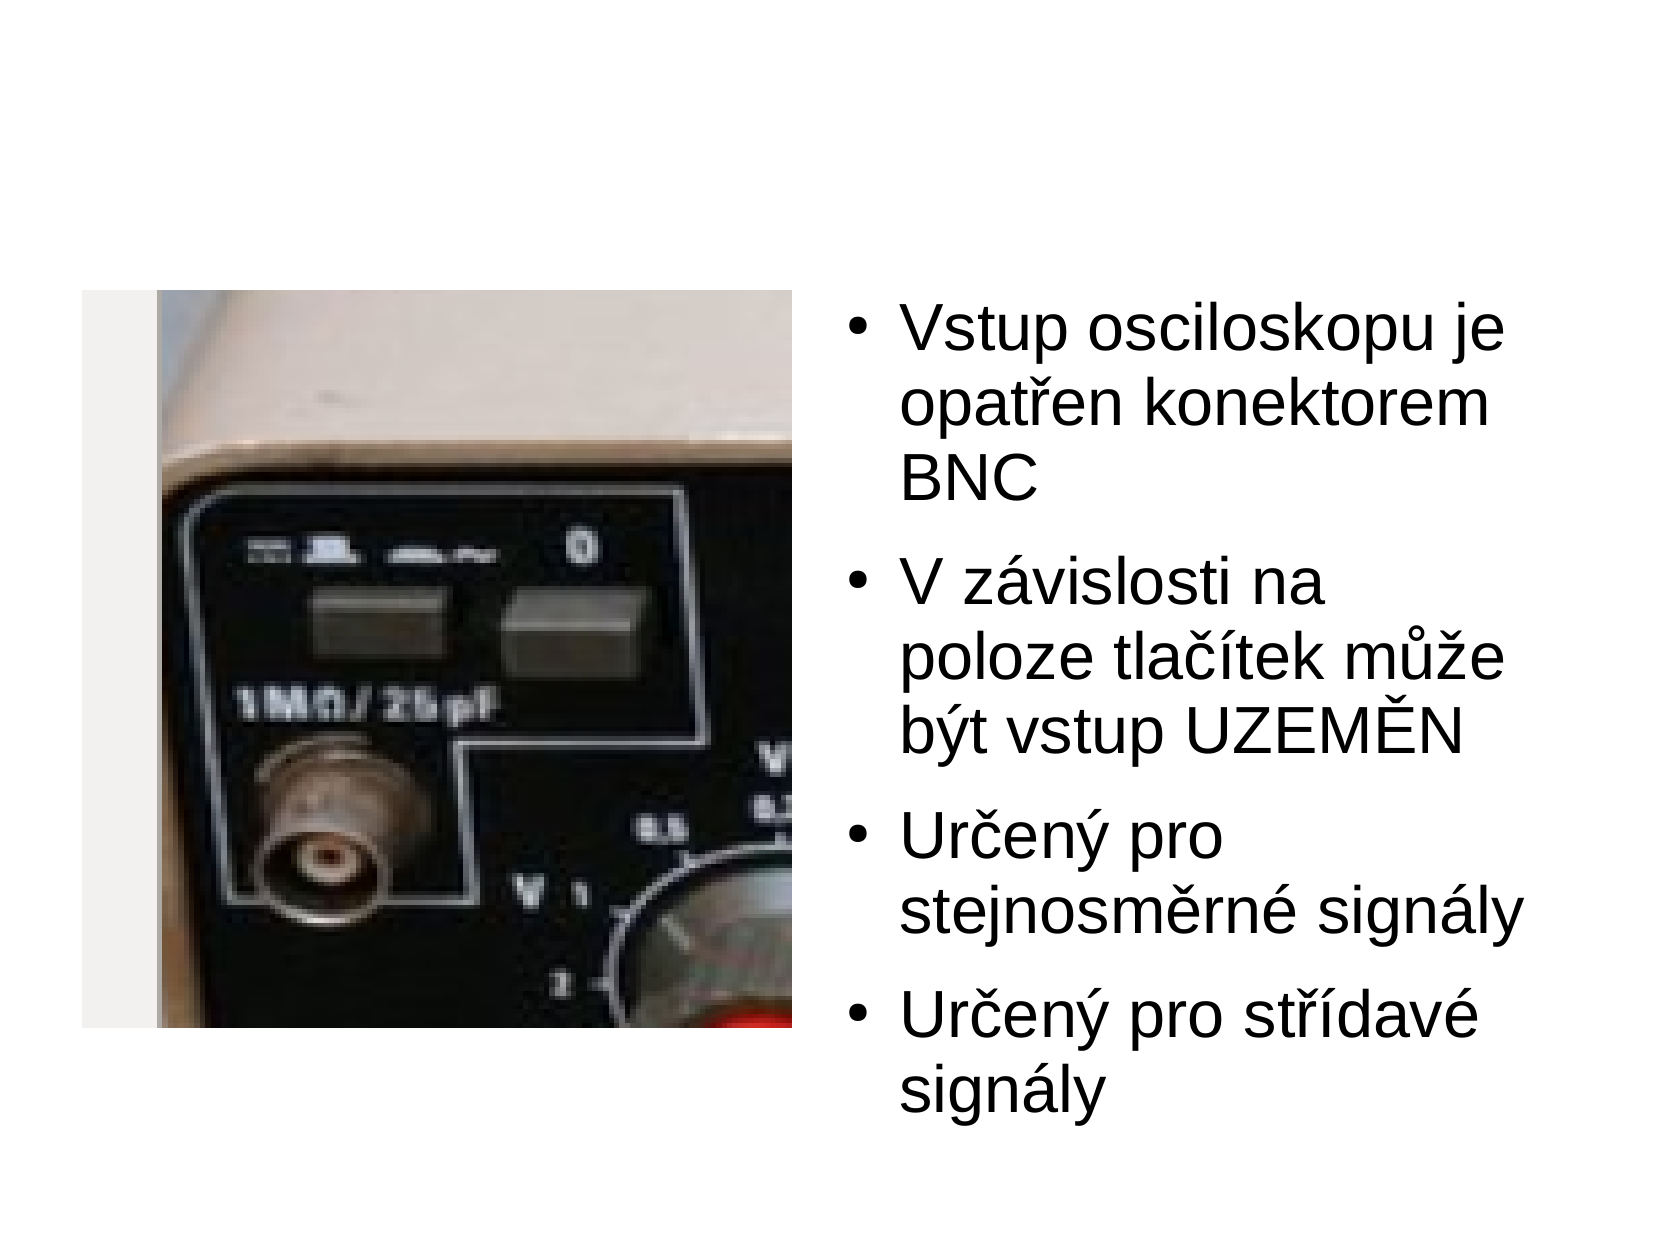

#
Vstup osciloskopu je opatřen konektorem BNC
V závislosti na poloze tlačítek může být vstup UZEMĚN
Určený pro stejnosměrné signály
Určený pro střídavé signály